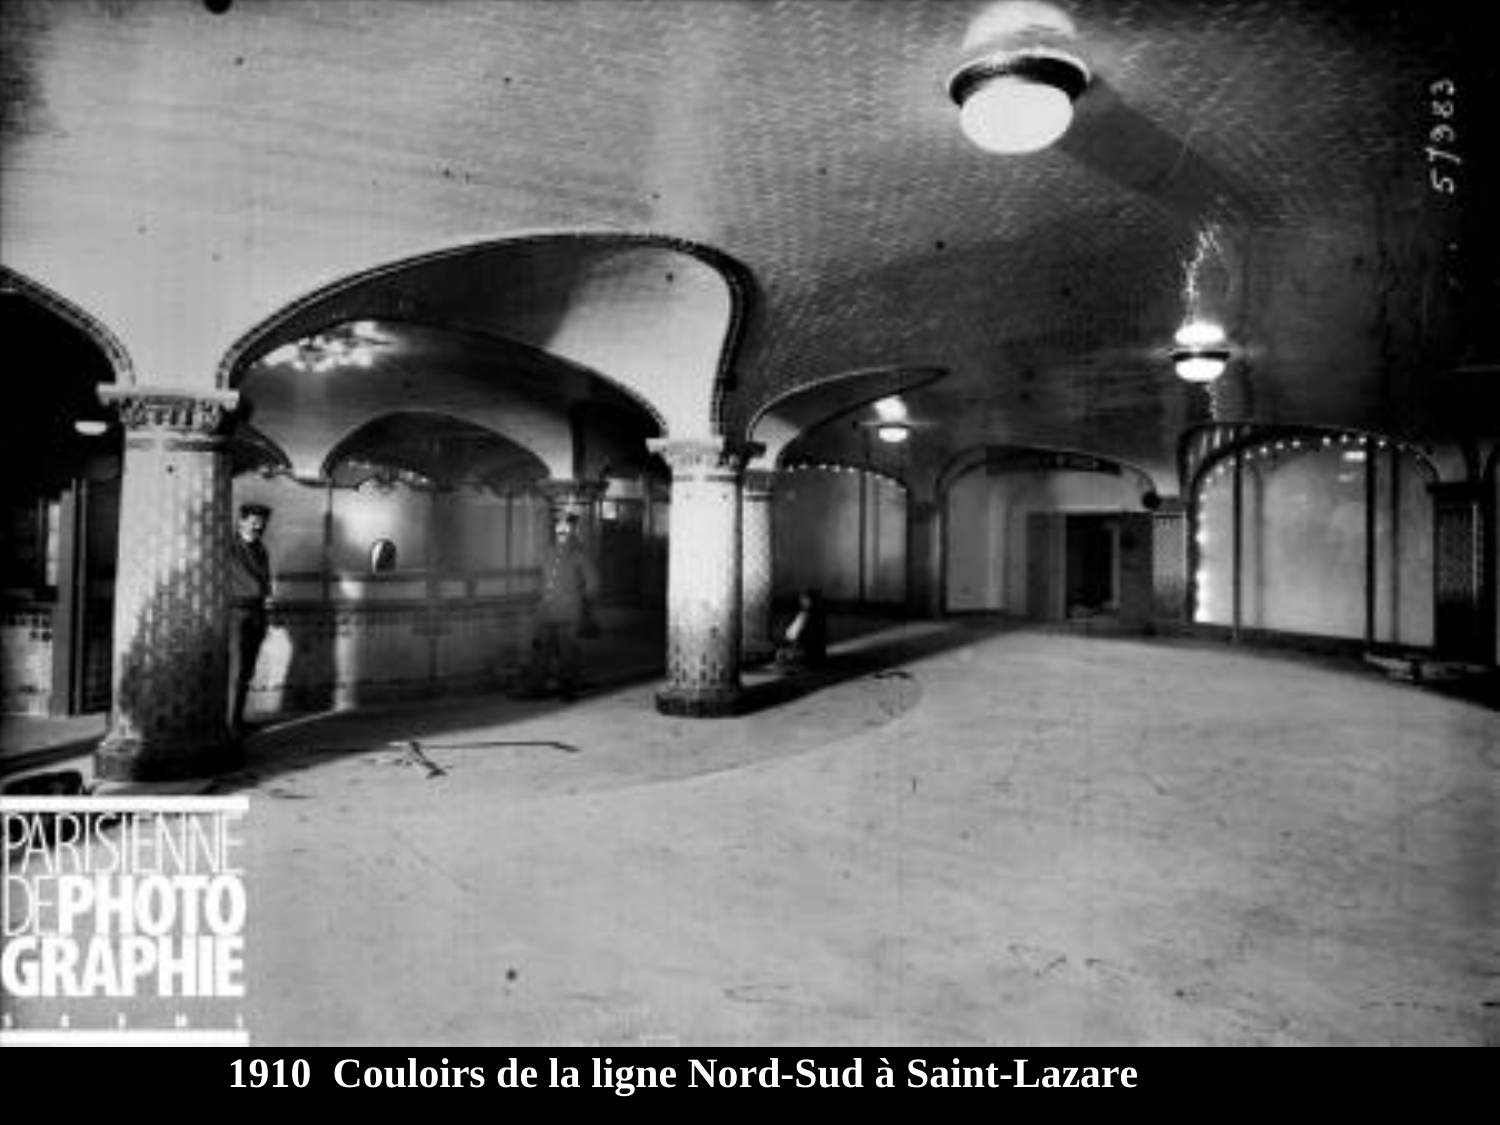

1910 Couloirs de la ligne Nord-Sud à Saint-Lazare